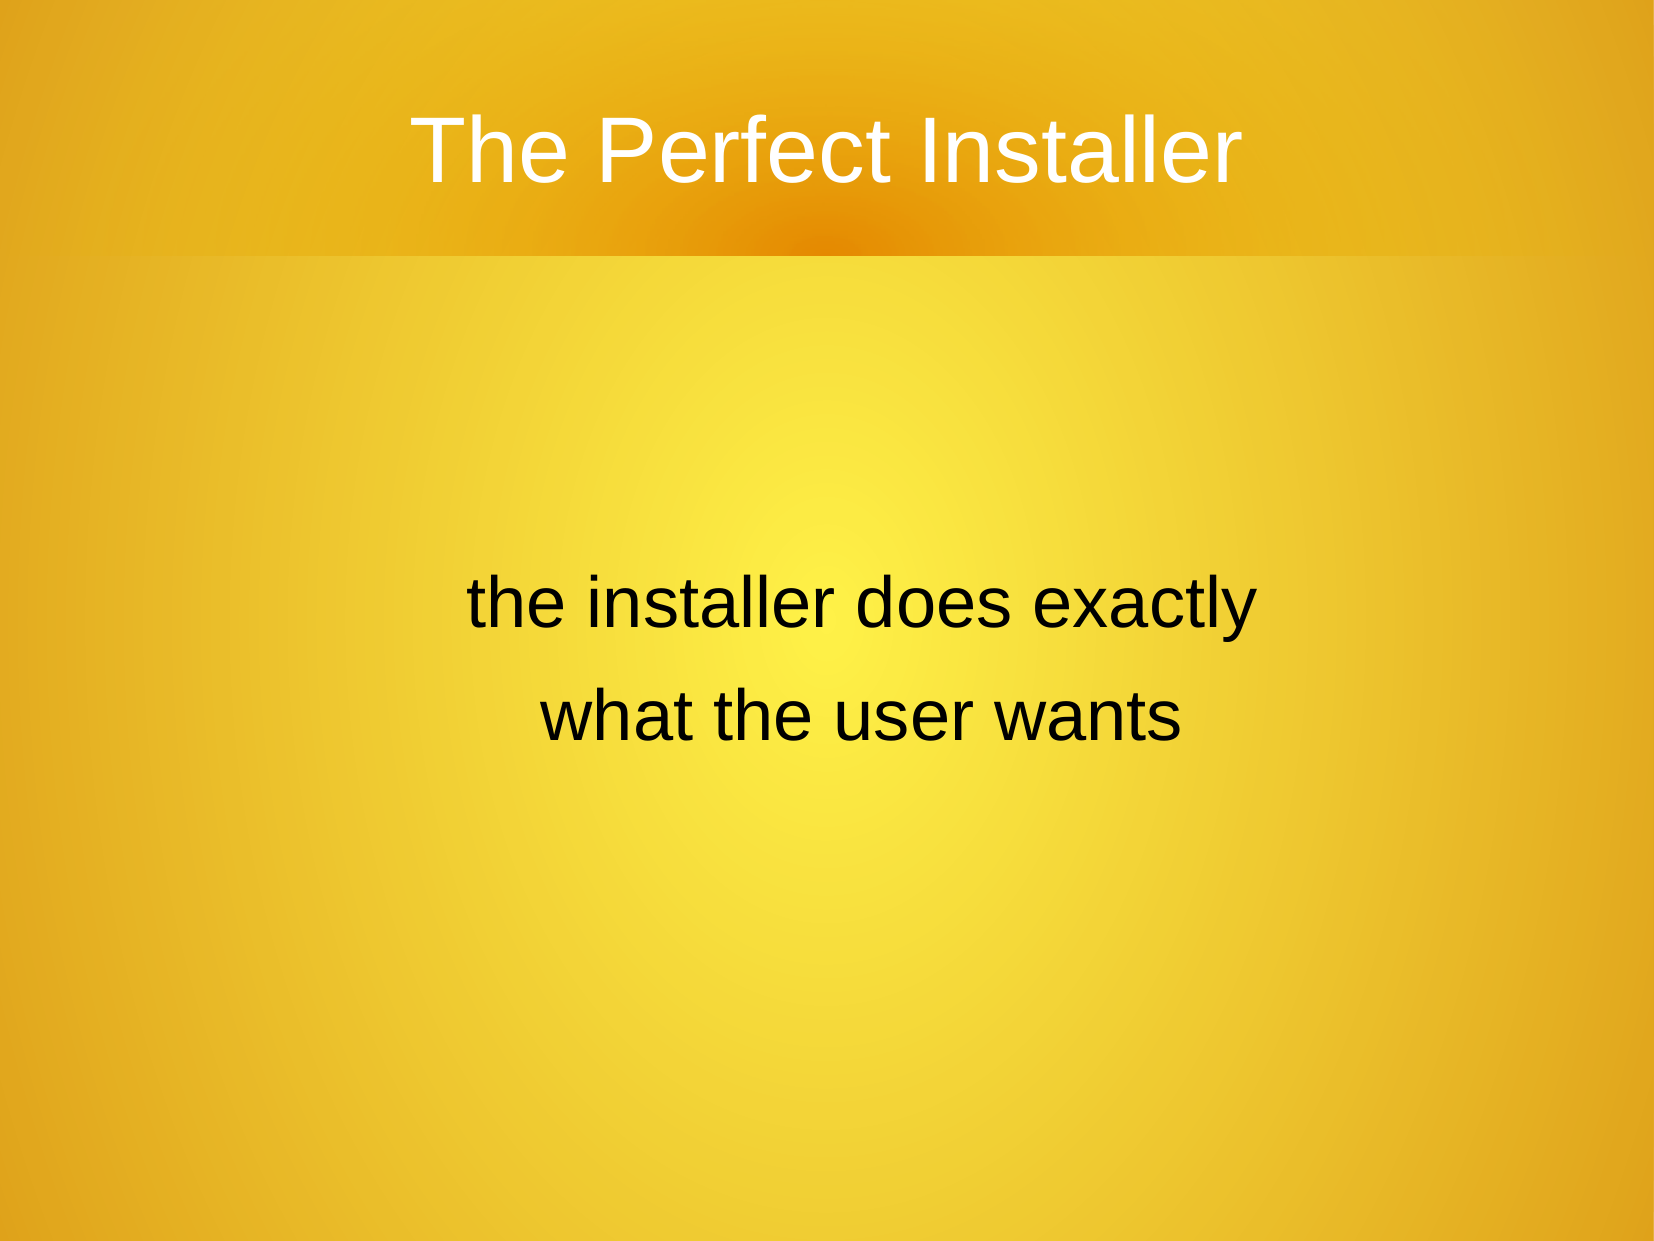

# The Perfect Installer
the installer does exactly
what the user wants